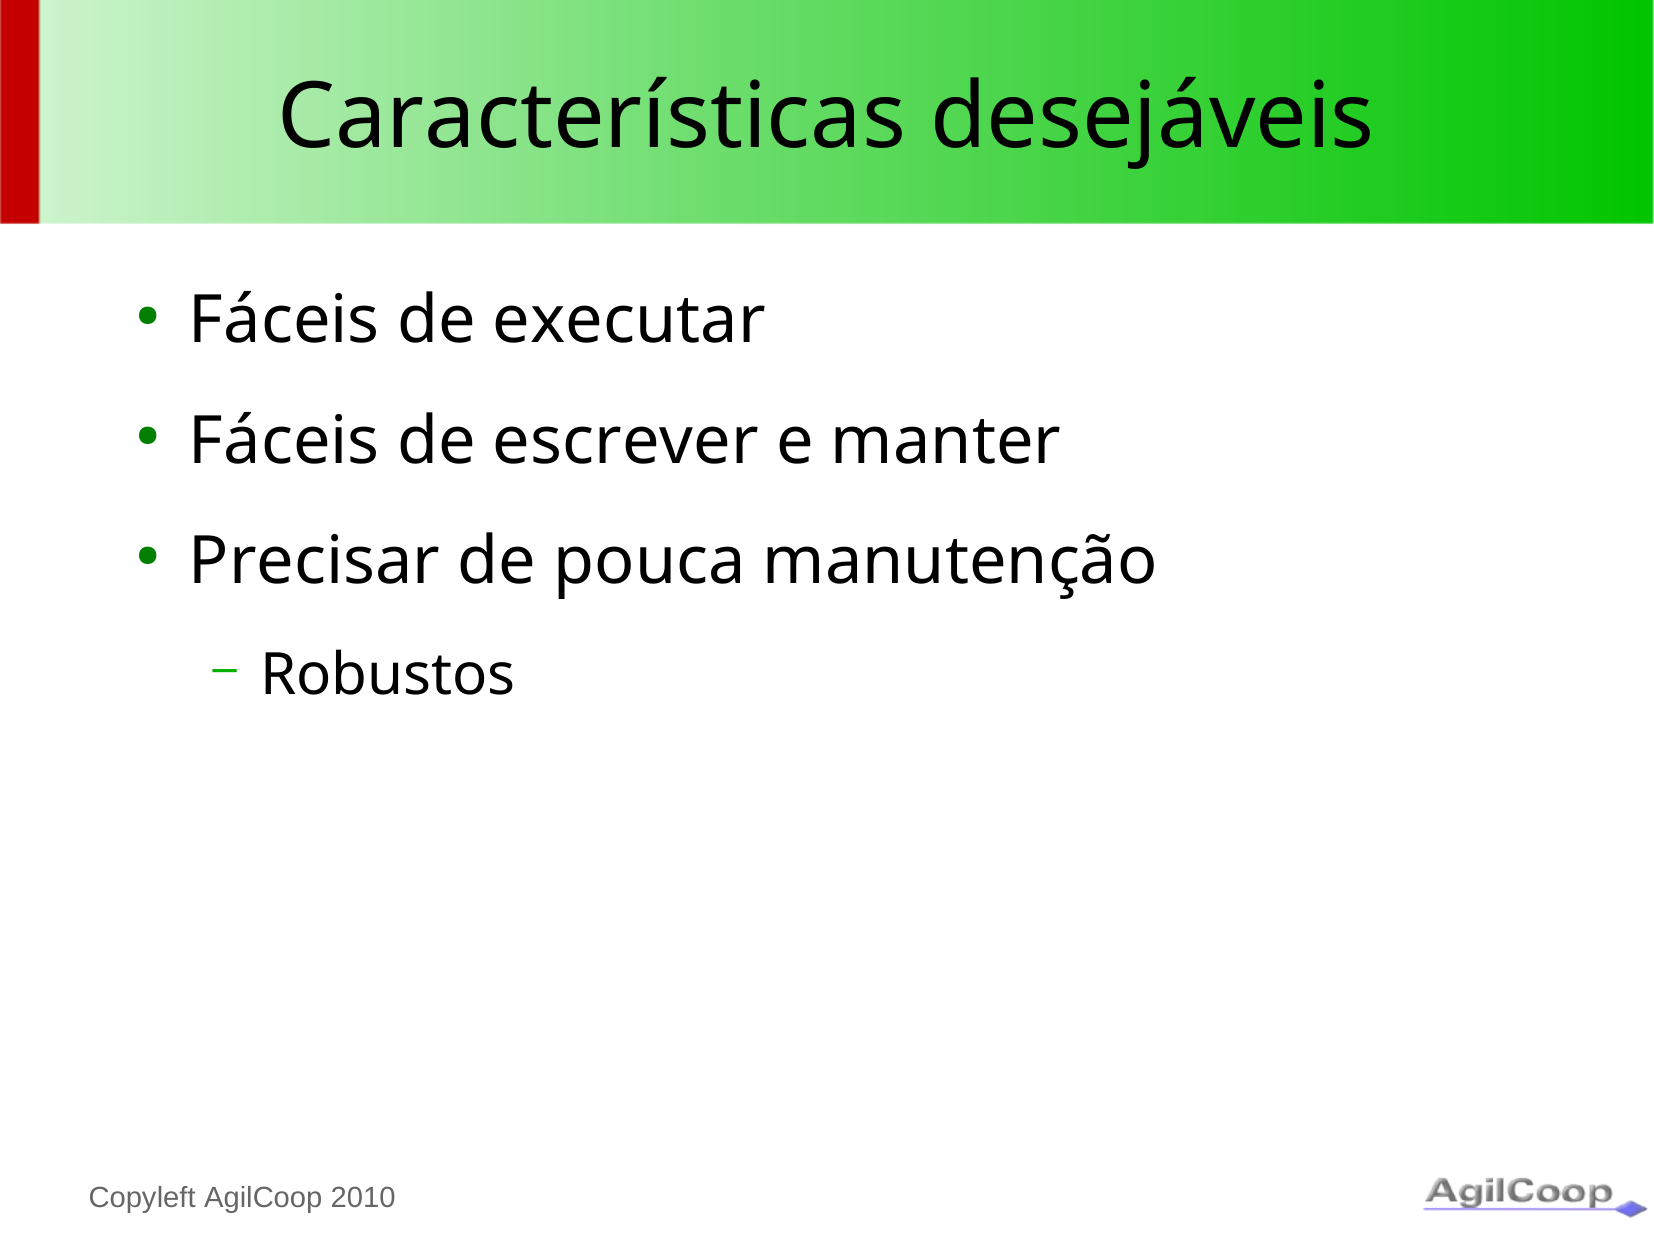

# Características desejáveis
Fáceis de executar
Fáceis de escrever e manter
Precisar de pouca manutenção
Robustos
Copyleft AgilCoop 2010